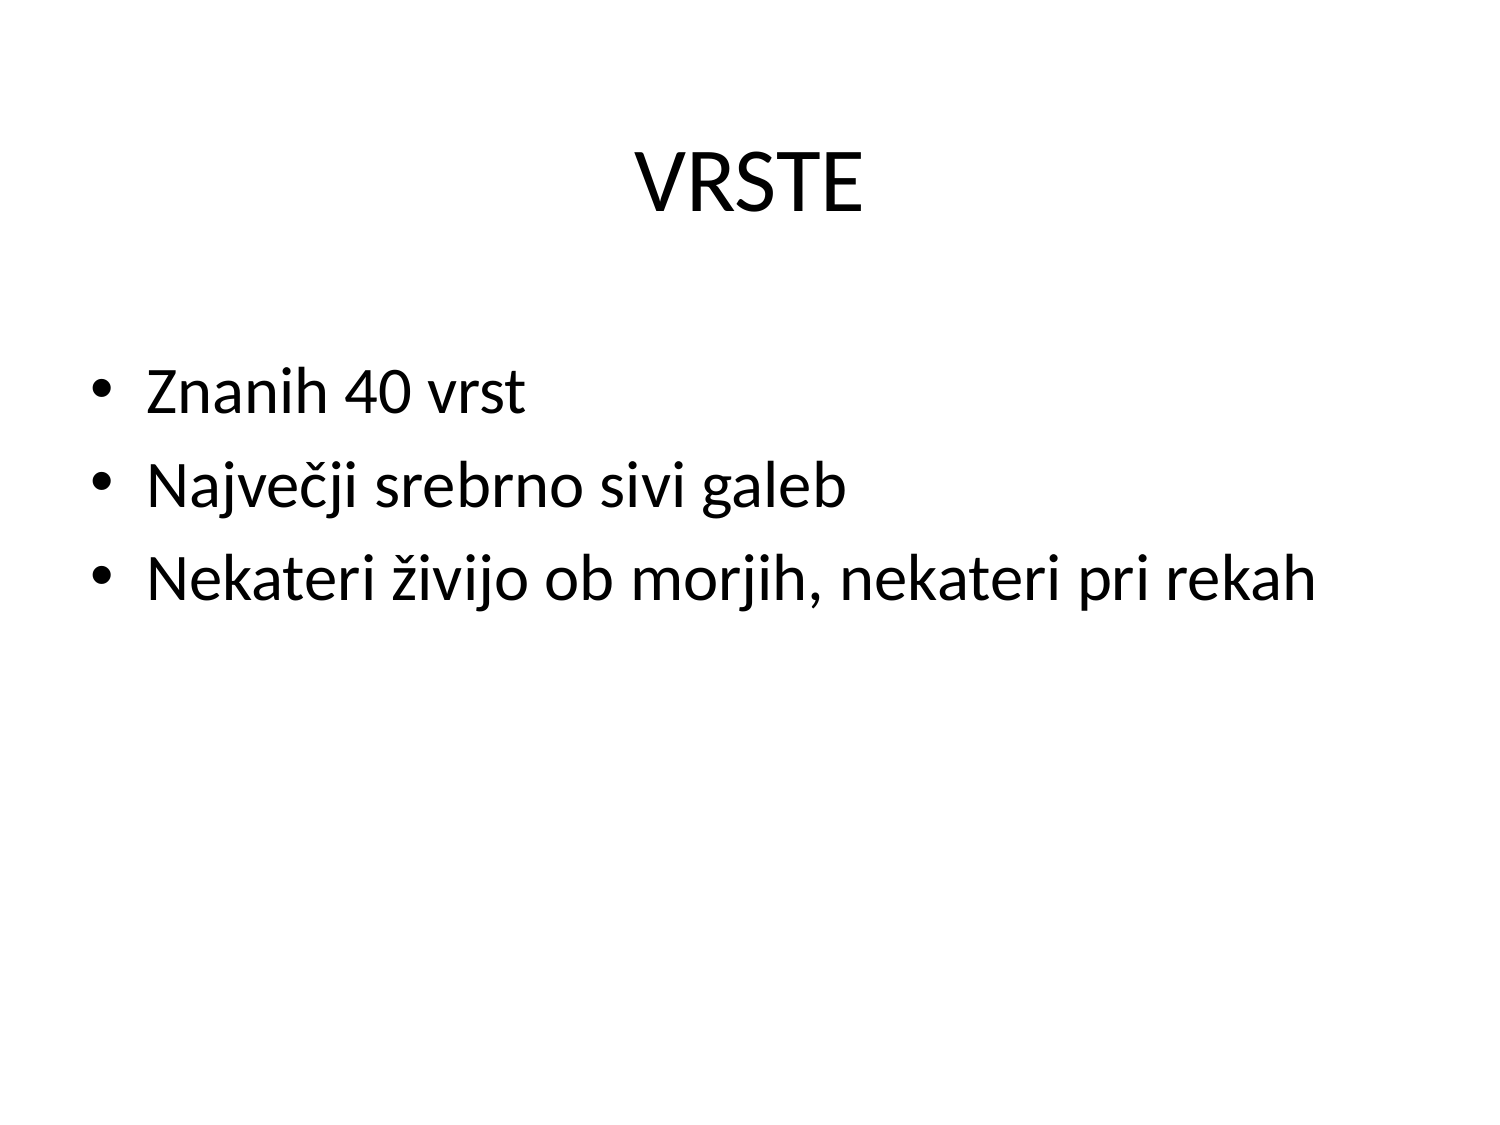

# VRSTE
Znanih 40 vrst
Največji srebrno sivi galeb
Nekateri živijo ob morjih, nekateri pri rekah